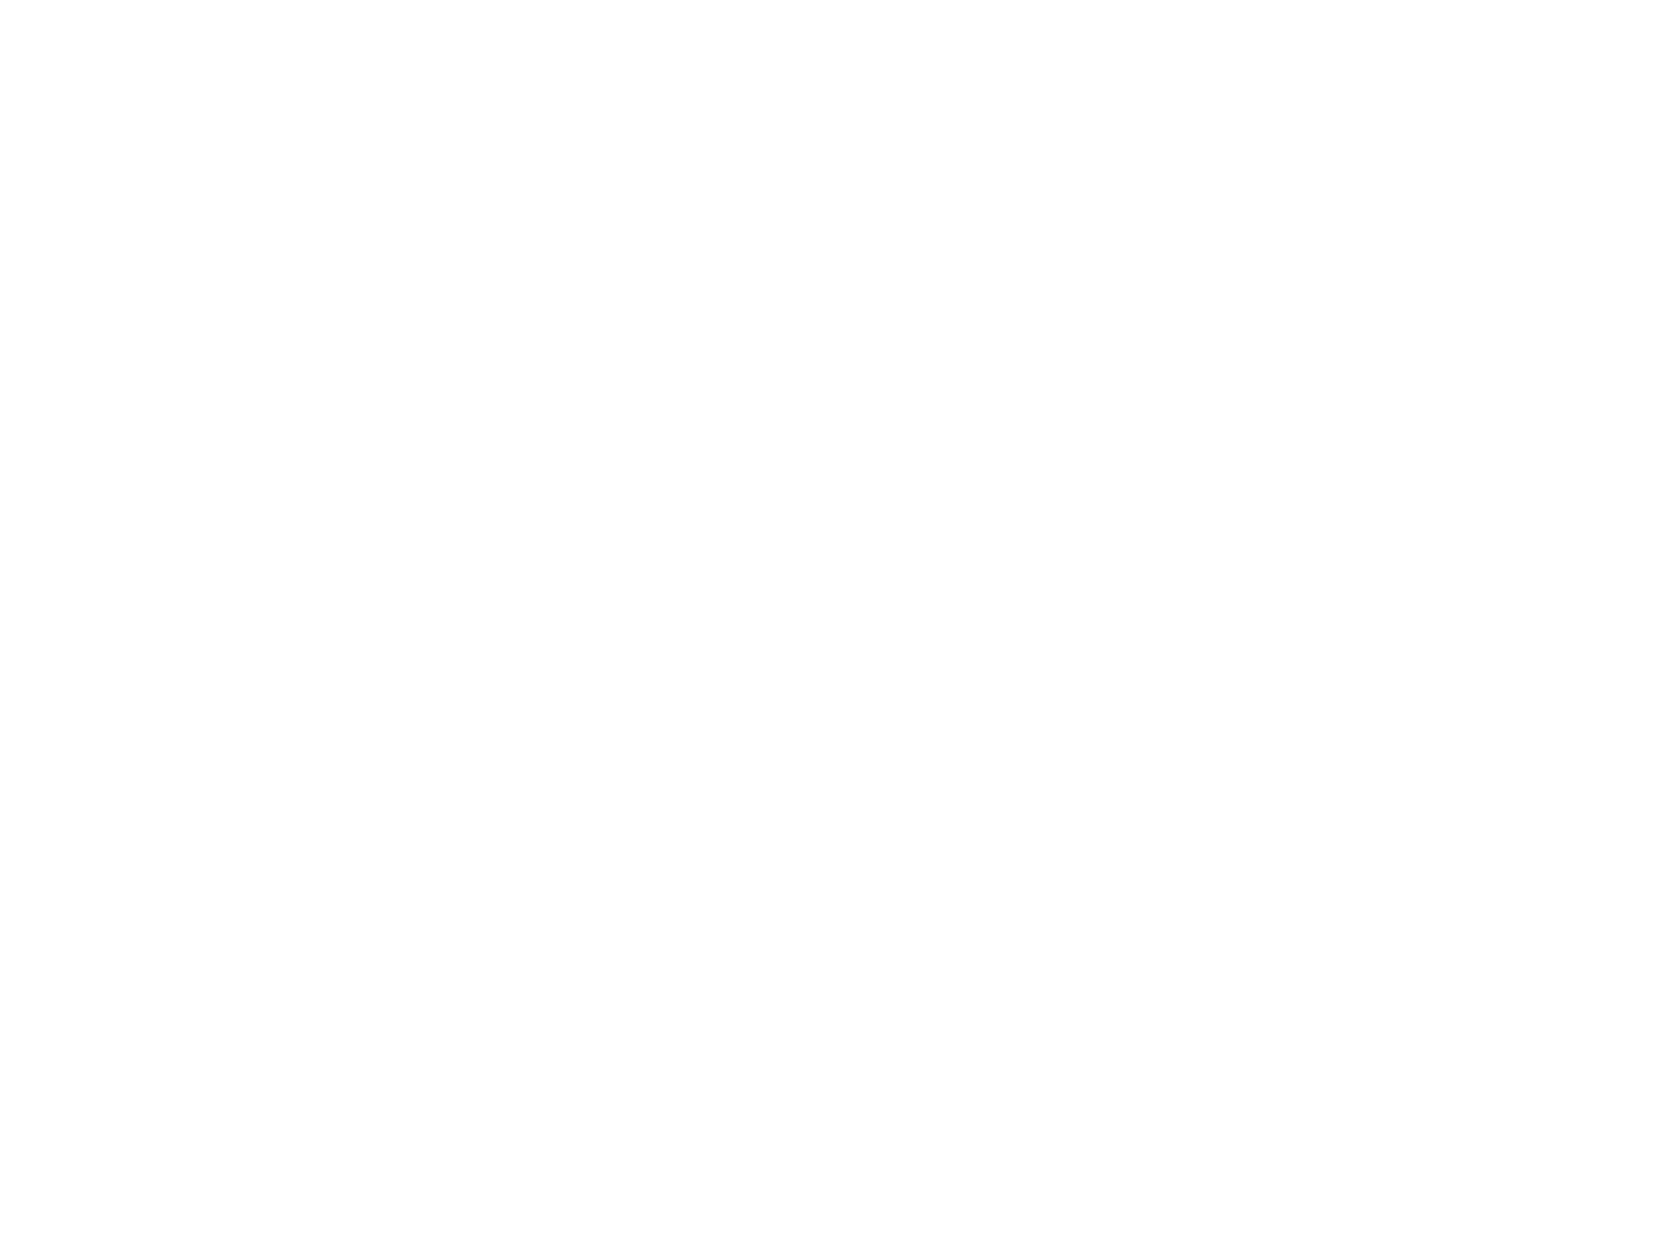

Fedora Spins
Το Fedora με εφαρμογές που εσείς επιλέγετε!
 Γιατί και πού χρησιμοποιoύνται ;
 Τί προγράμματα περιέχουν ;
 Special Interest Groups (SIGs)
 Spins != Remix ;;;
http://spins.fedoraproject.org/
100% Fedora & 100% ελεύθερο :)